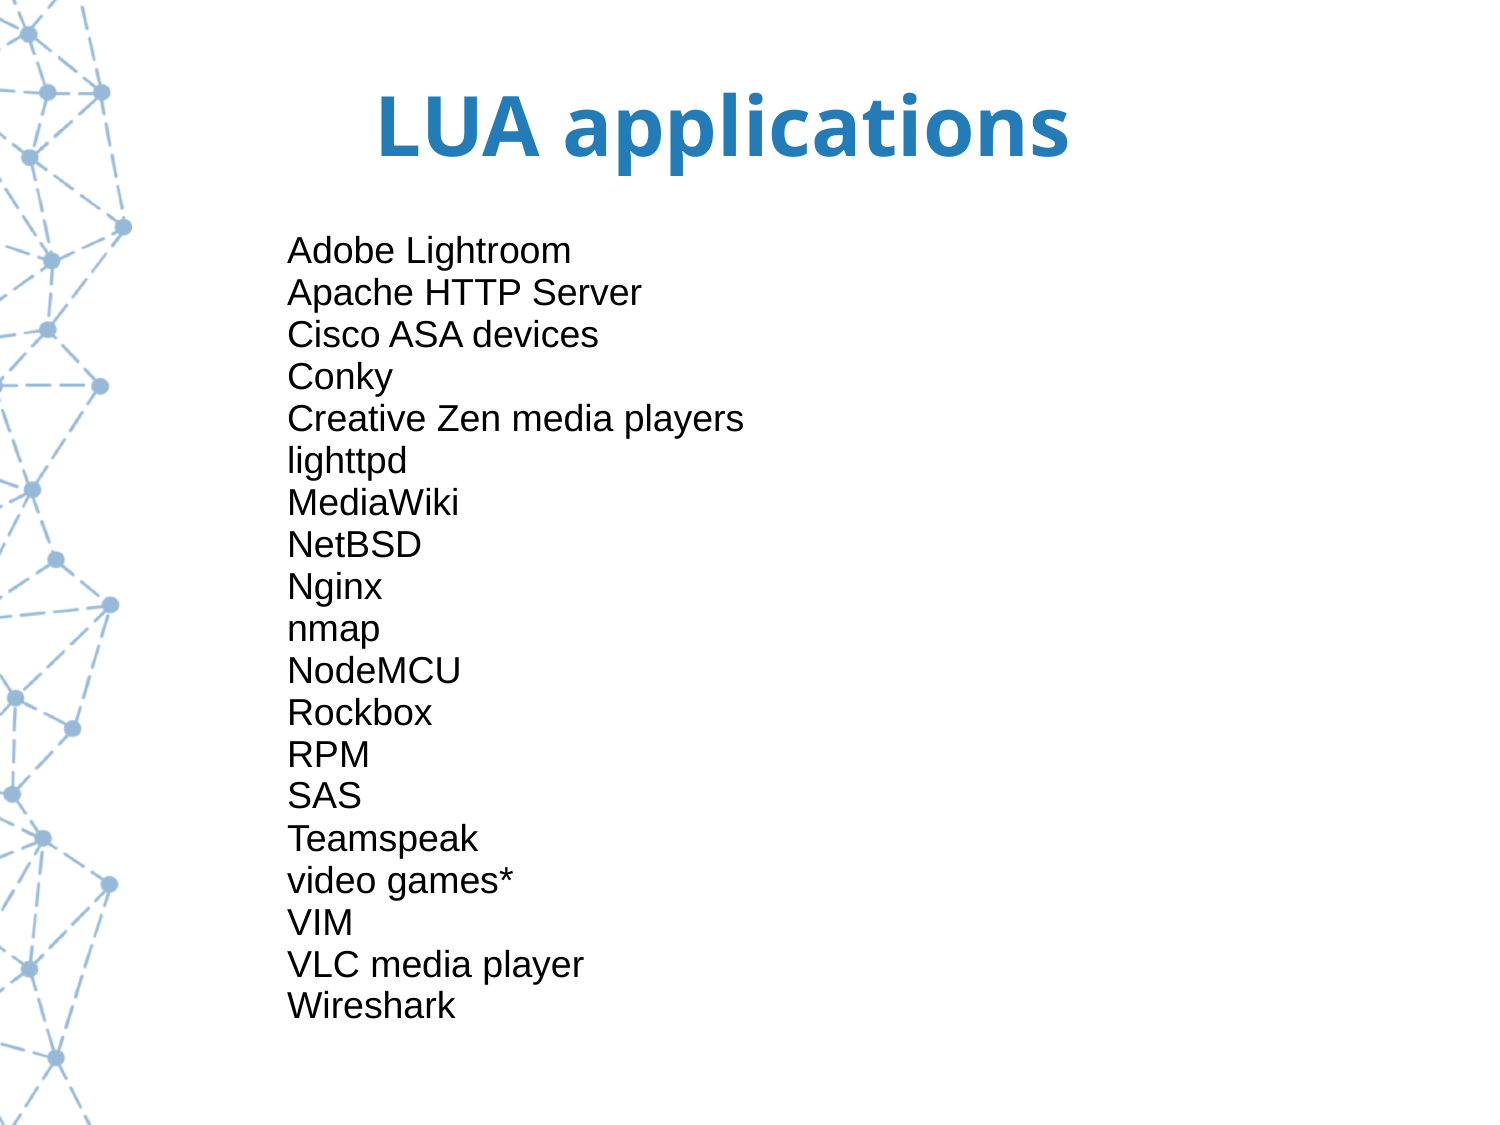

LUA applications
Adobe Lightroom
Apache HTTP Server
Cisco ASA devices
Conky
Creative Zen media players
lighttpd
MediaWiki
NetBSD
Nginx
nmap
NodeMCU
Rockbox
RPM
SAS
Teamspeak
video games*
VIM
VLC media player
Wireshark